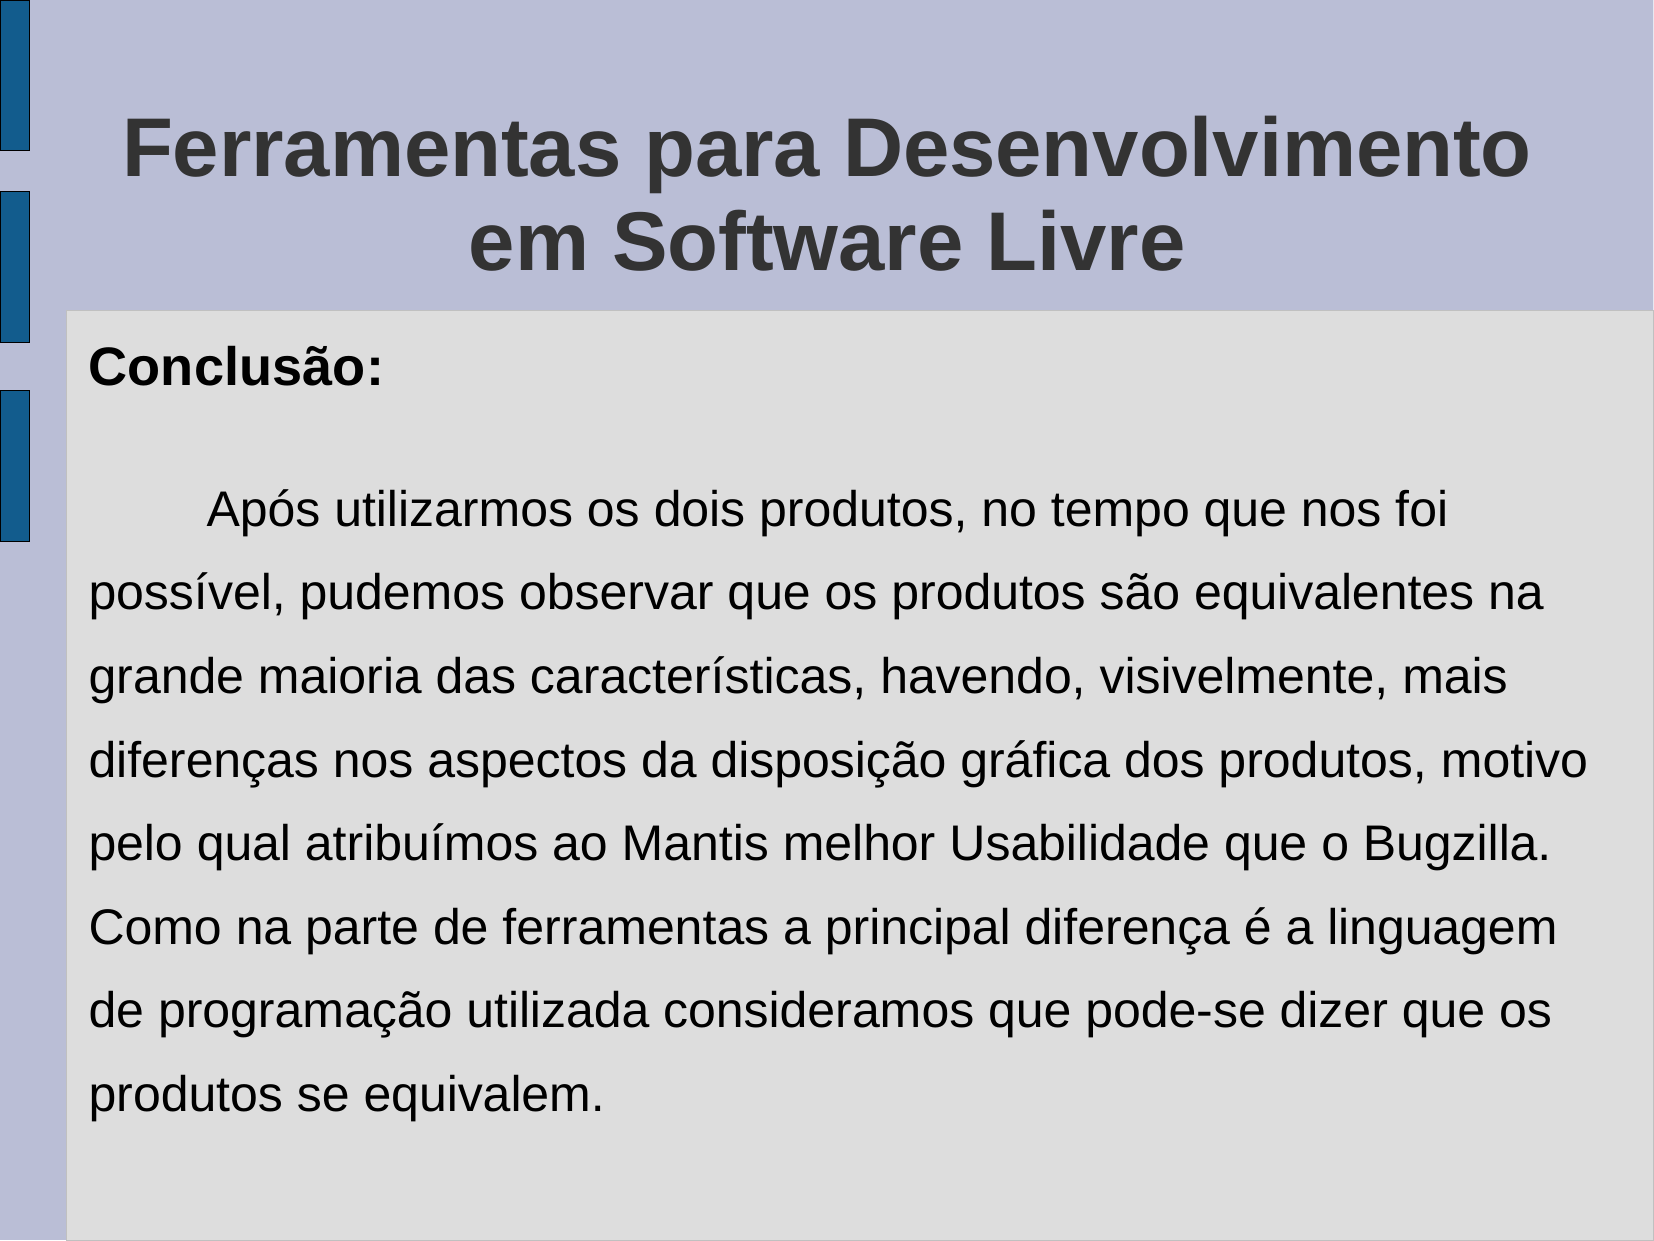

# Ferramentas para Desenvolvimento em Software Livre
Conclusão:
	Após utilizarmos os dois produtos, no tempo que nos foi possível, pudemos observar que os produtos são equivalentes na grande maioria das características, havendo, visivelmente, mais diferenças nos aspectos da disposição gráfica dos produtos, motivo pelo qual atribuímos ao Mantis melhor Usabilidade que o Bugzilla. Como na parte de ferramentas a principal diferença é a linguagem de programação utilizada consideramos que pode-se dizer que os produtos se equivalem.